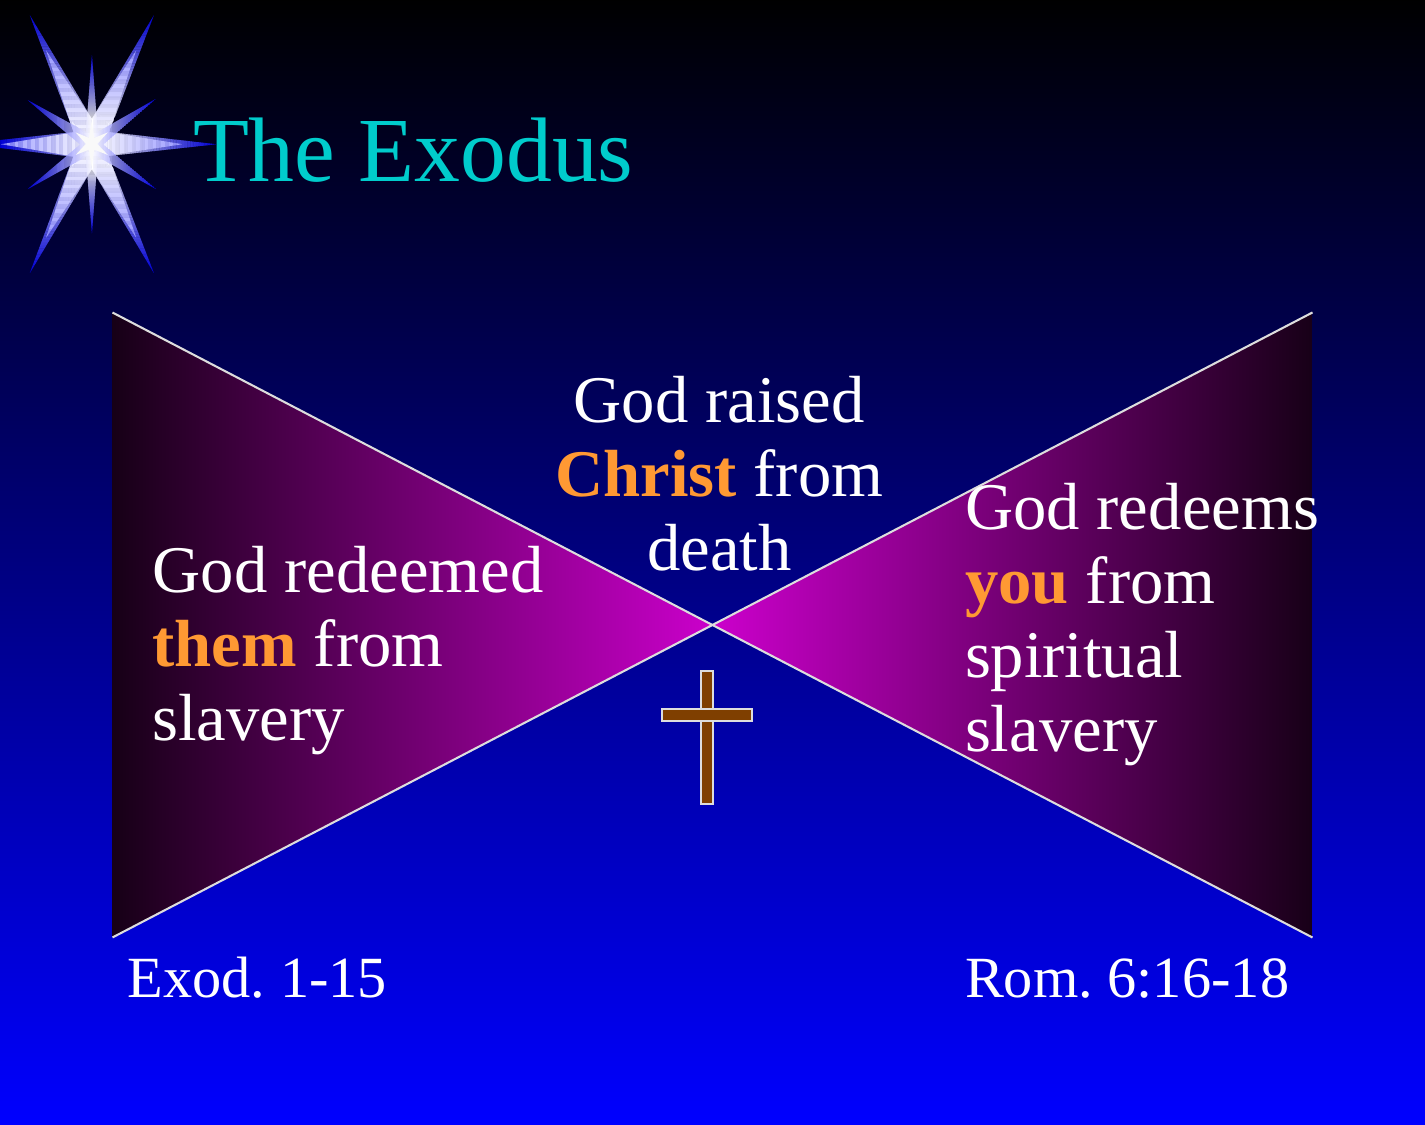

# The Exodus
God raised Christ from death
God redeems you from spiritual slavery
Rom. 6:16-18
God redeemed them from slavery
Exod. 1-15